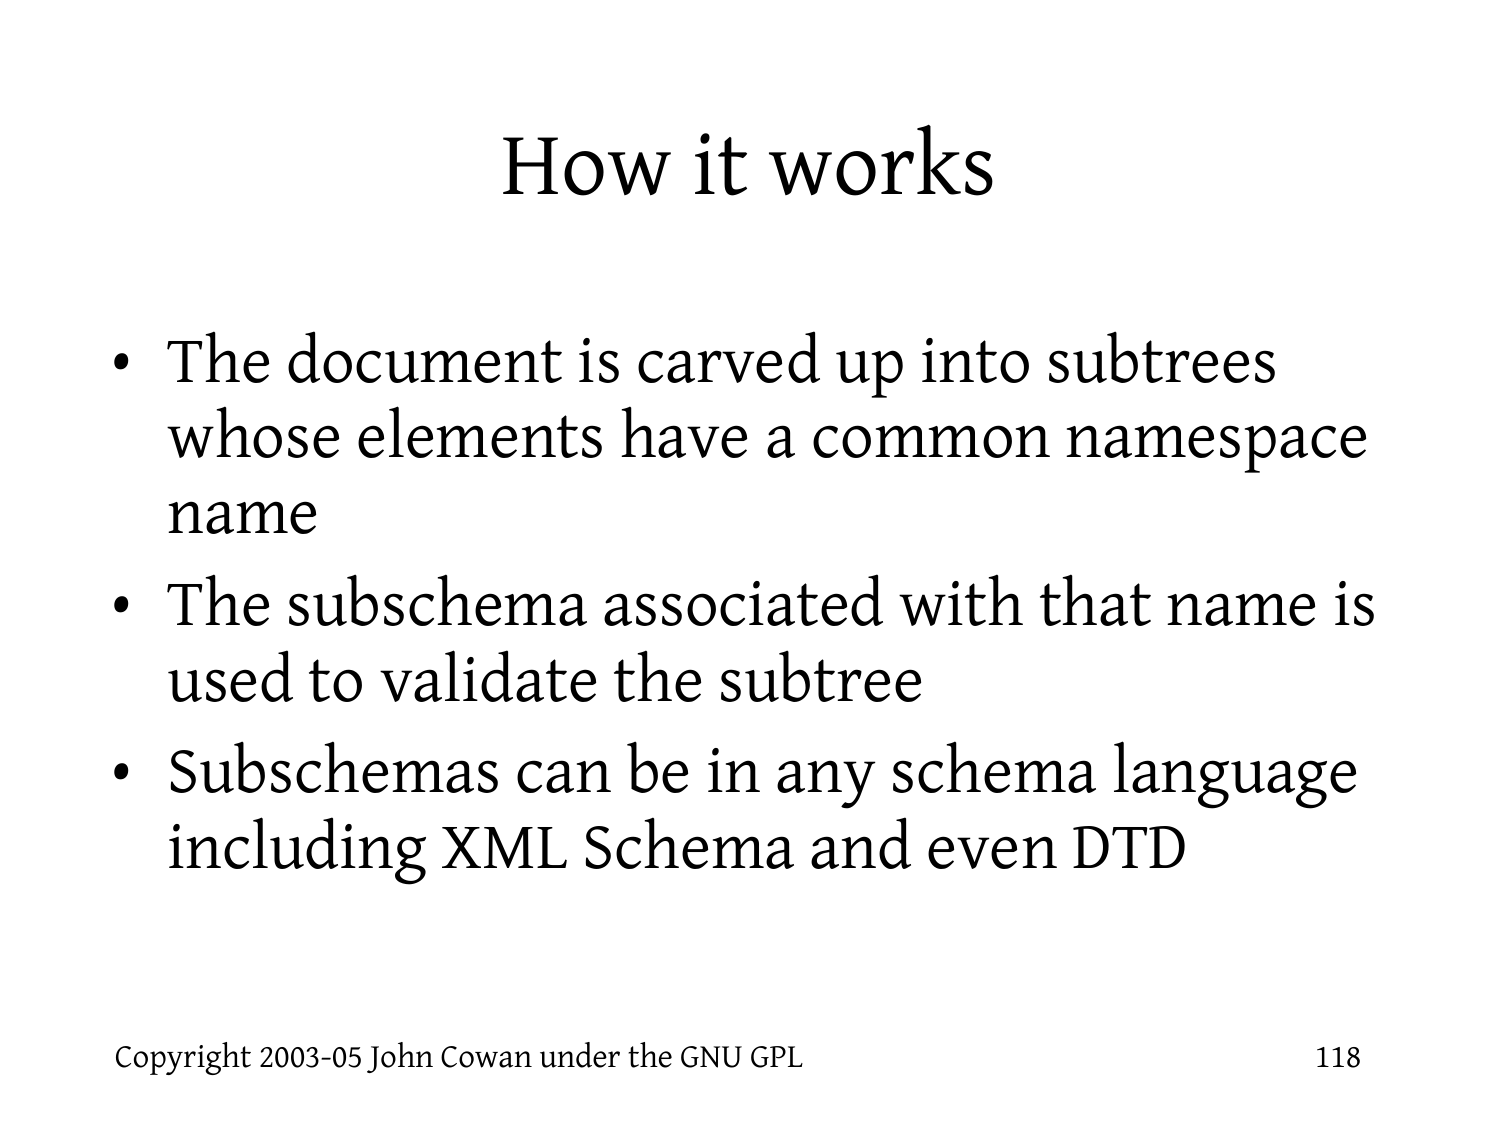

# How it works
The document is carved up into subtrees whose elements have a common namespace name
The subschema associated with that name is used to validate the subtree
Subschemas can be in any schema language including XML Schema and even DTD